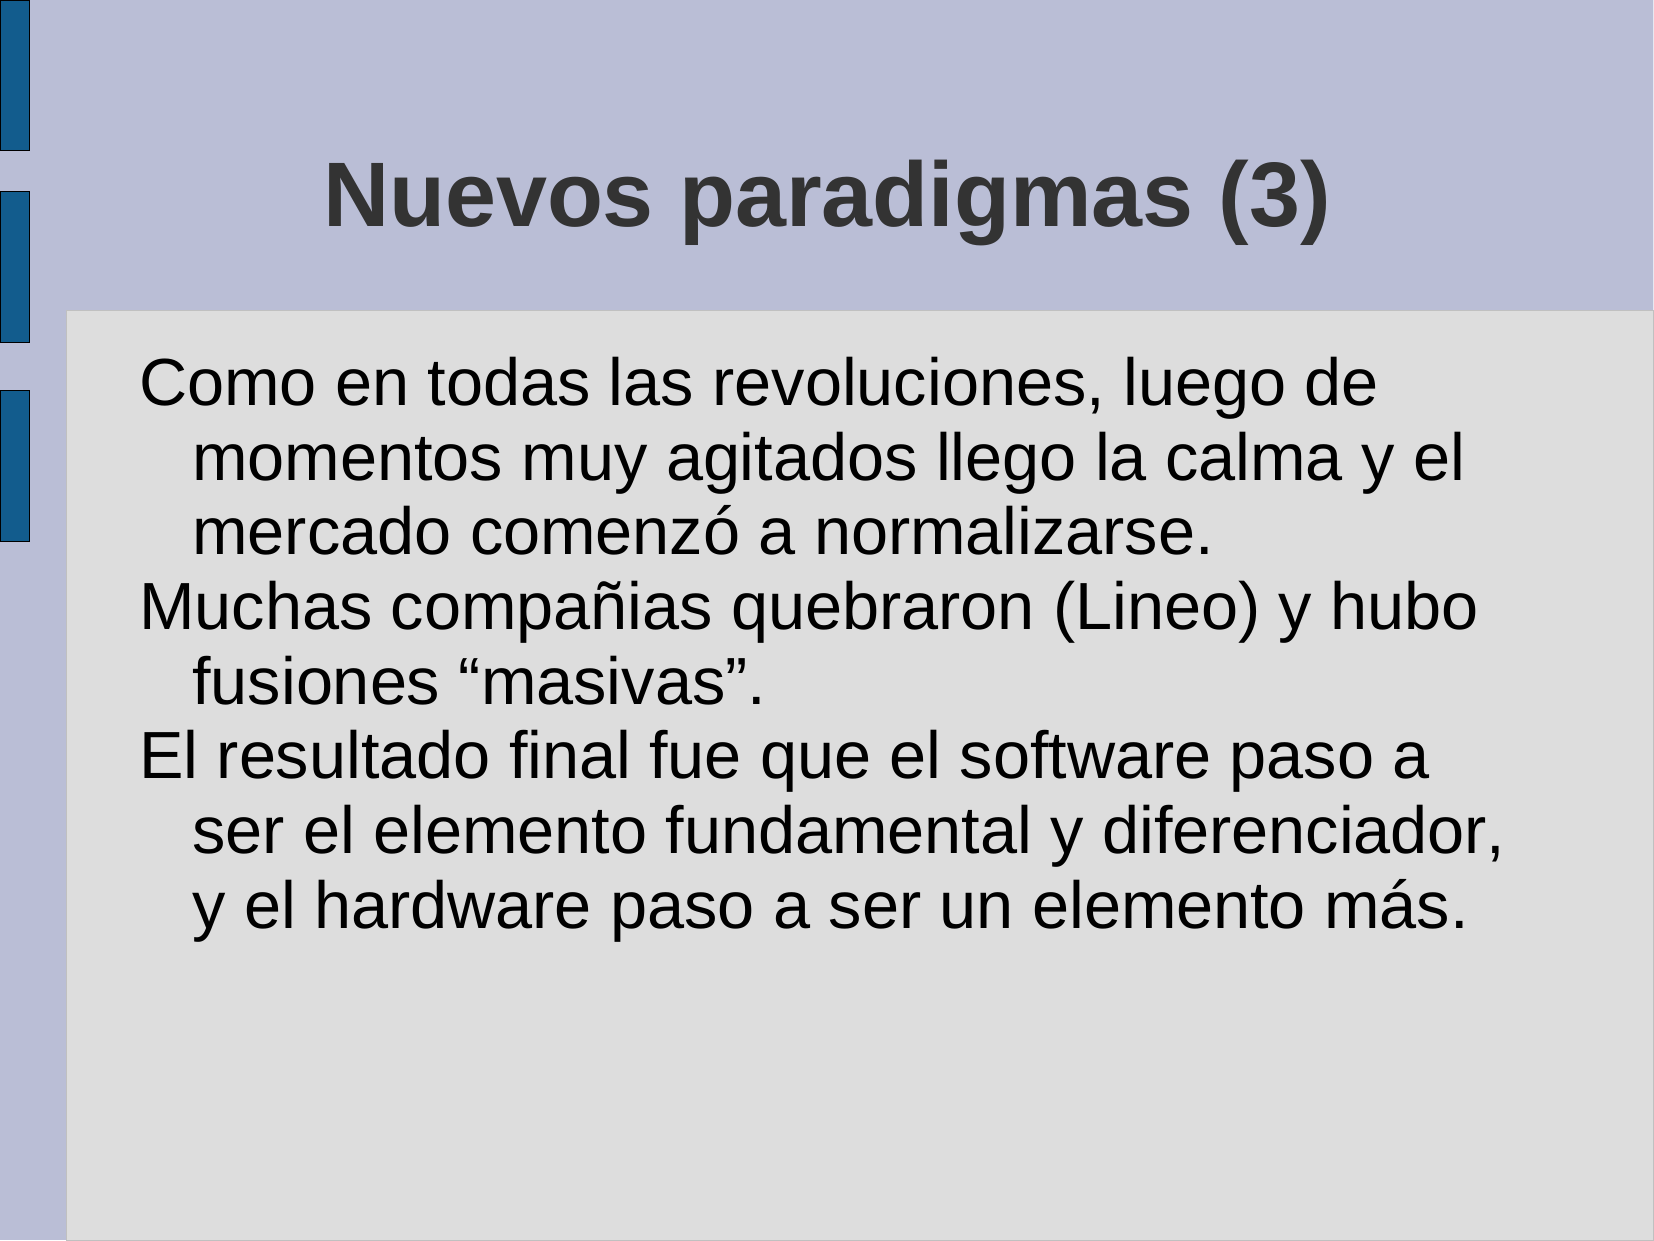

# Nuevos paradigmas (3)
Como en todas las revoluciones, luego de momentos muy agitados llego la calma y el mercado comenzó a normalizarse.
Muchas compañias quebraron (Lineo) y hubo fusiones “masivas”.
El resultado final fue que el software paso a ser el elemento fundamental y diferenciador, y el hardware paso a ser un elemento más.